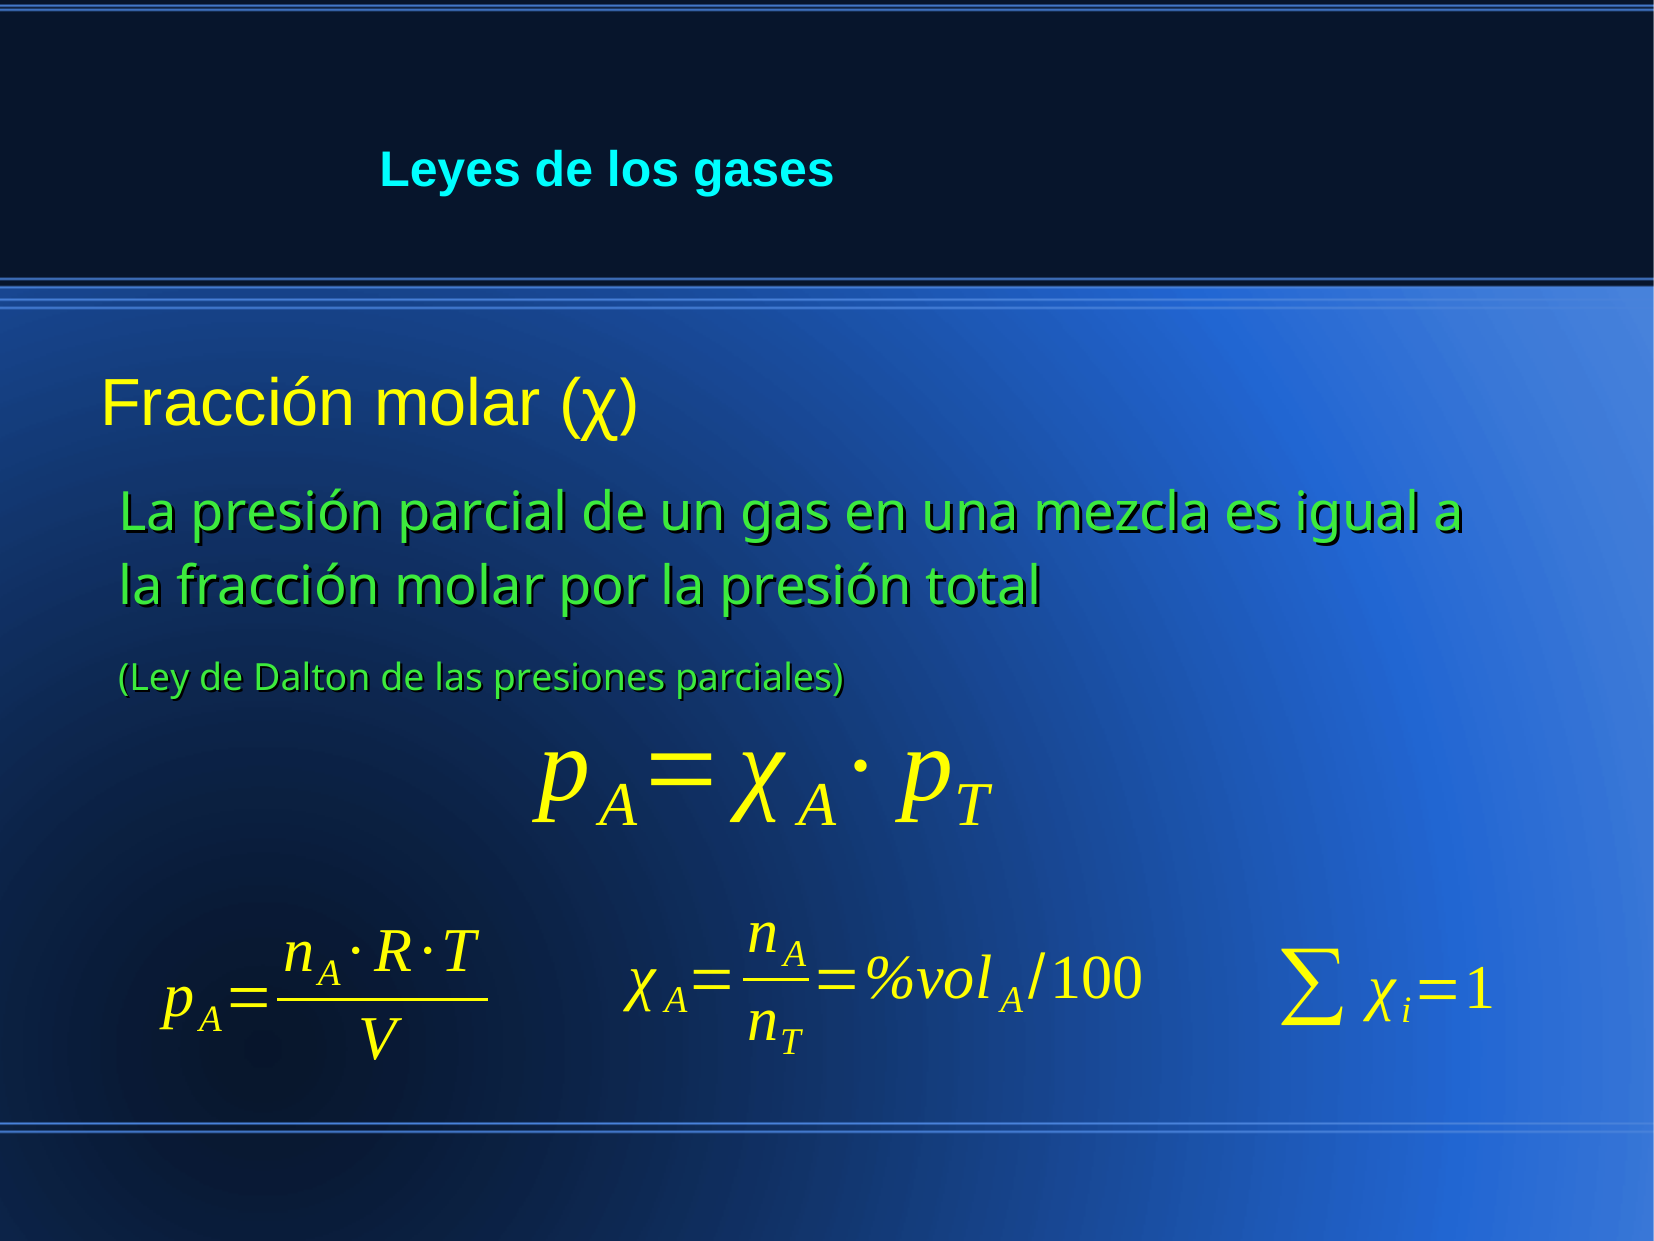

# Leyes de los gases
Fracción molar (χ)
La presión parcial de un gas en una mezcla es igual a la fracción molar por la presión total
(Ley de Dalton de las presiones parciales)